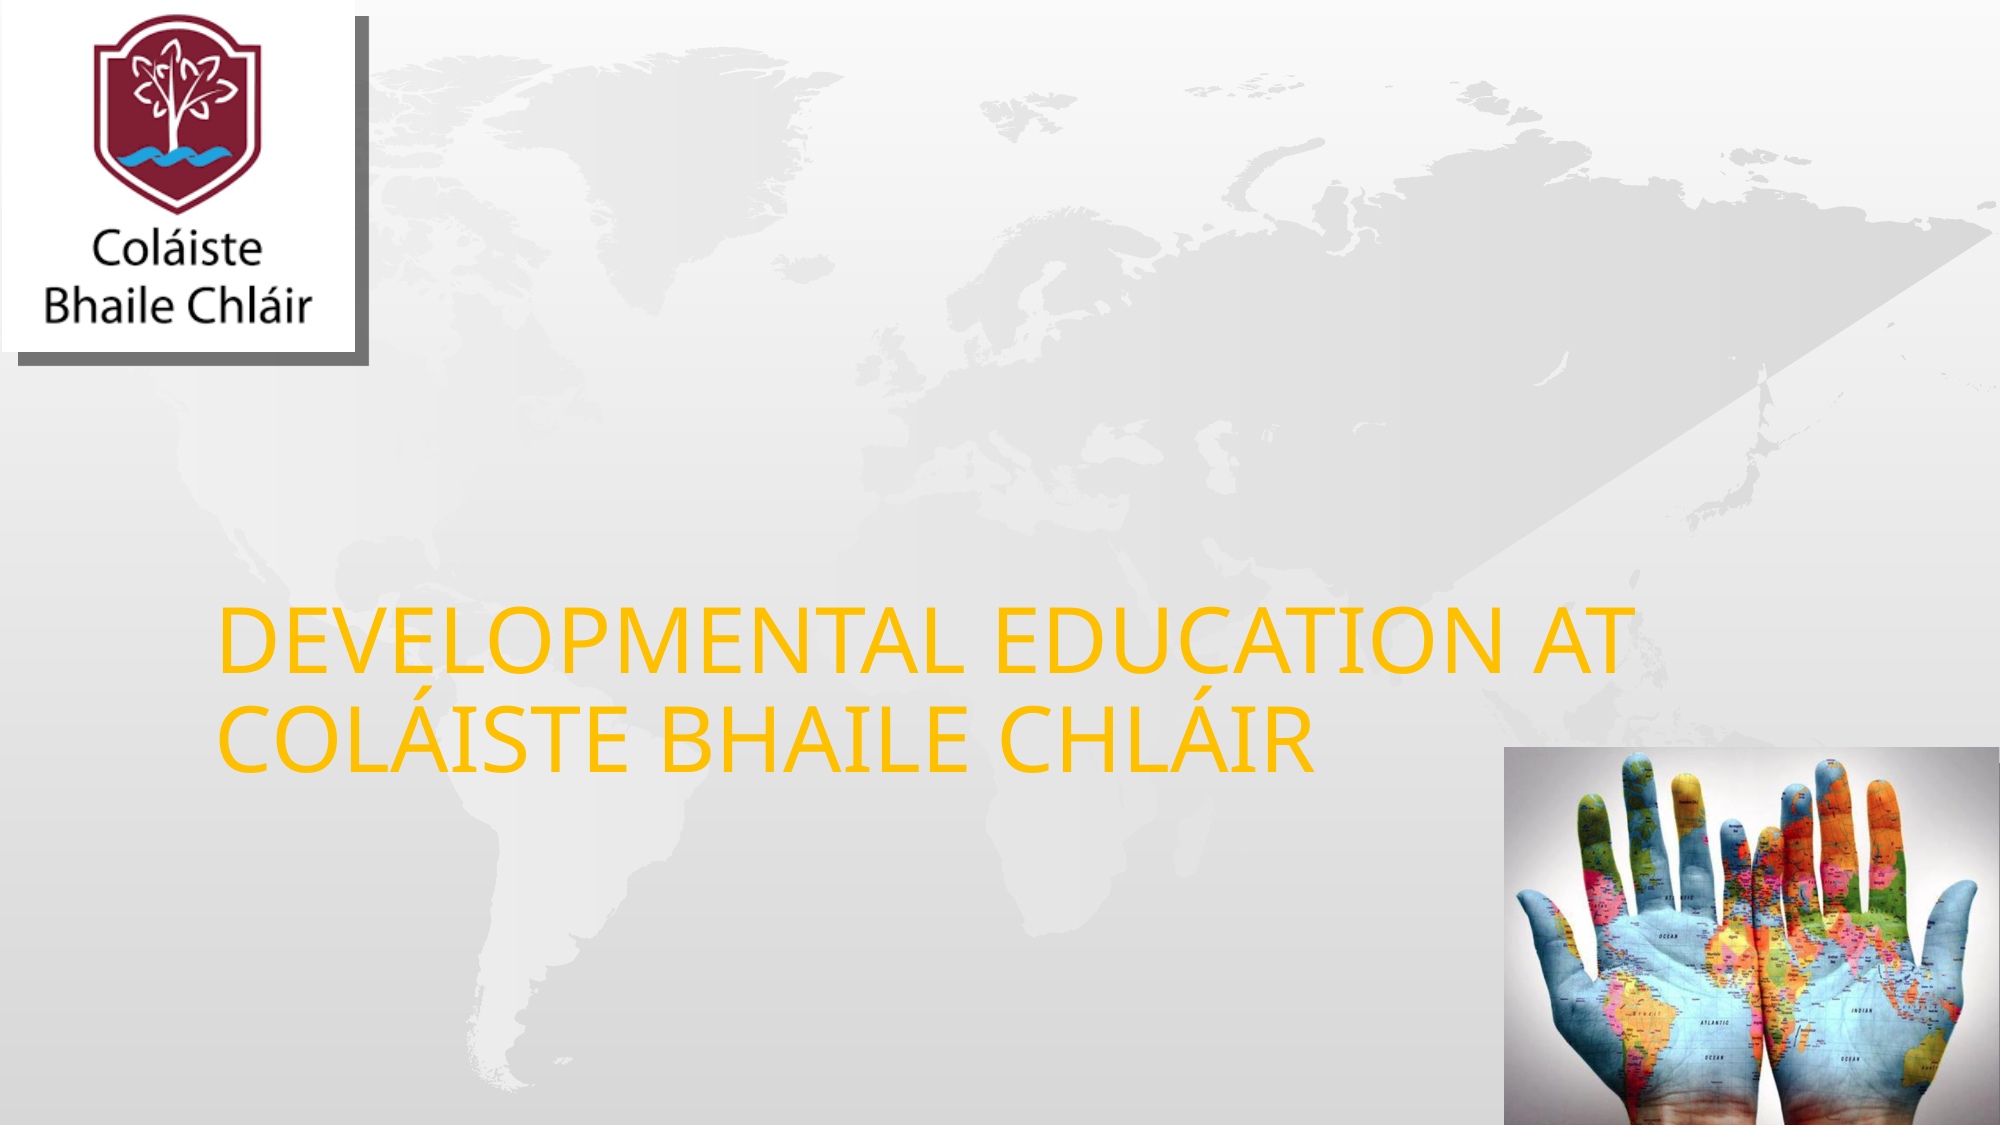

# Developmental education at Coláiste Bhaile CHláir